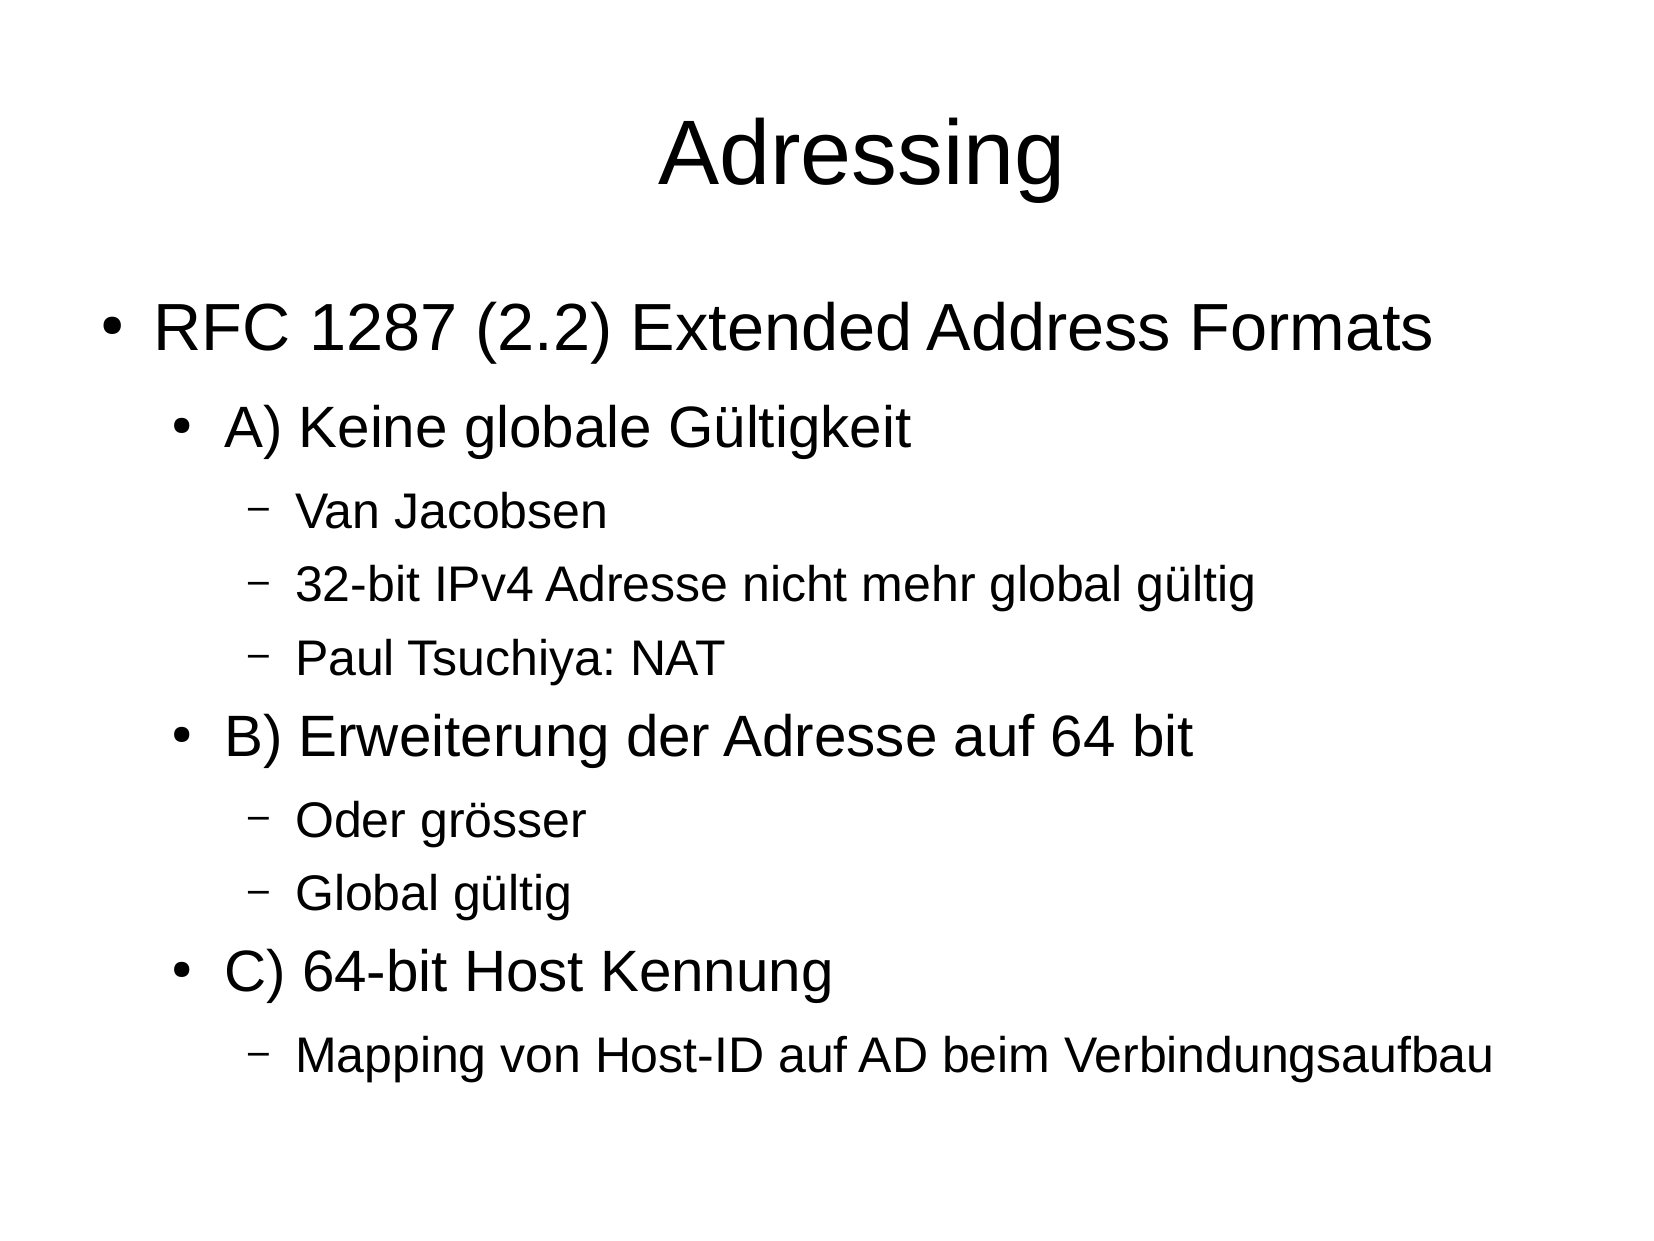

# Adressing
RFC 1287 (2.2) Extended Address Formats
A) Keine globale Gültigkeit
Van Jacobsen
32-bit IPv4 Adresse nicht mehr global gültig
Paul Tsuchiya: NAT
B) Erweiterung der Adresse auf 64 bit
Oder grösser
Global gültig
C) 64-bit Host Kennung
Mapping von Host-ID auf AD beim Verbindungsaufbau